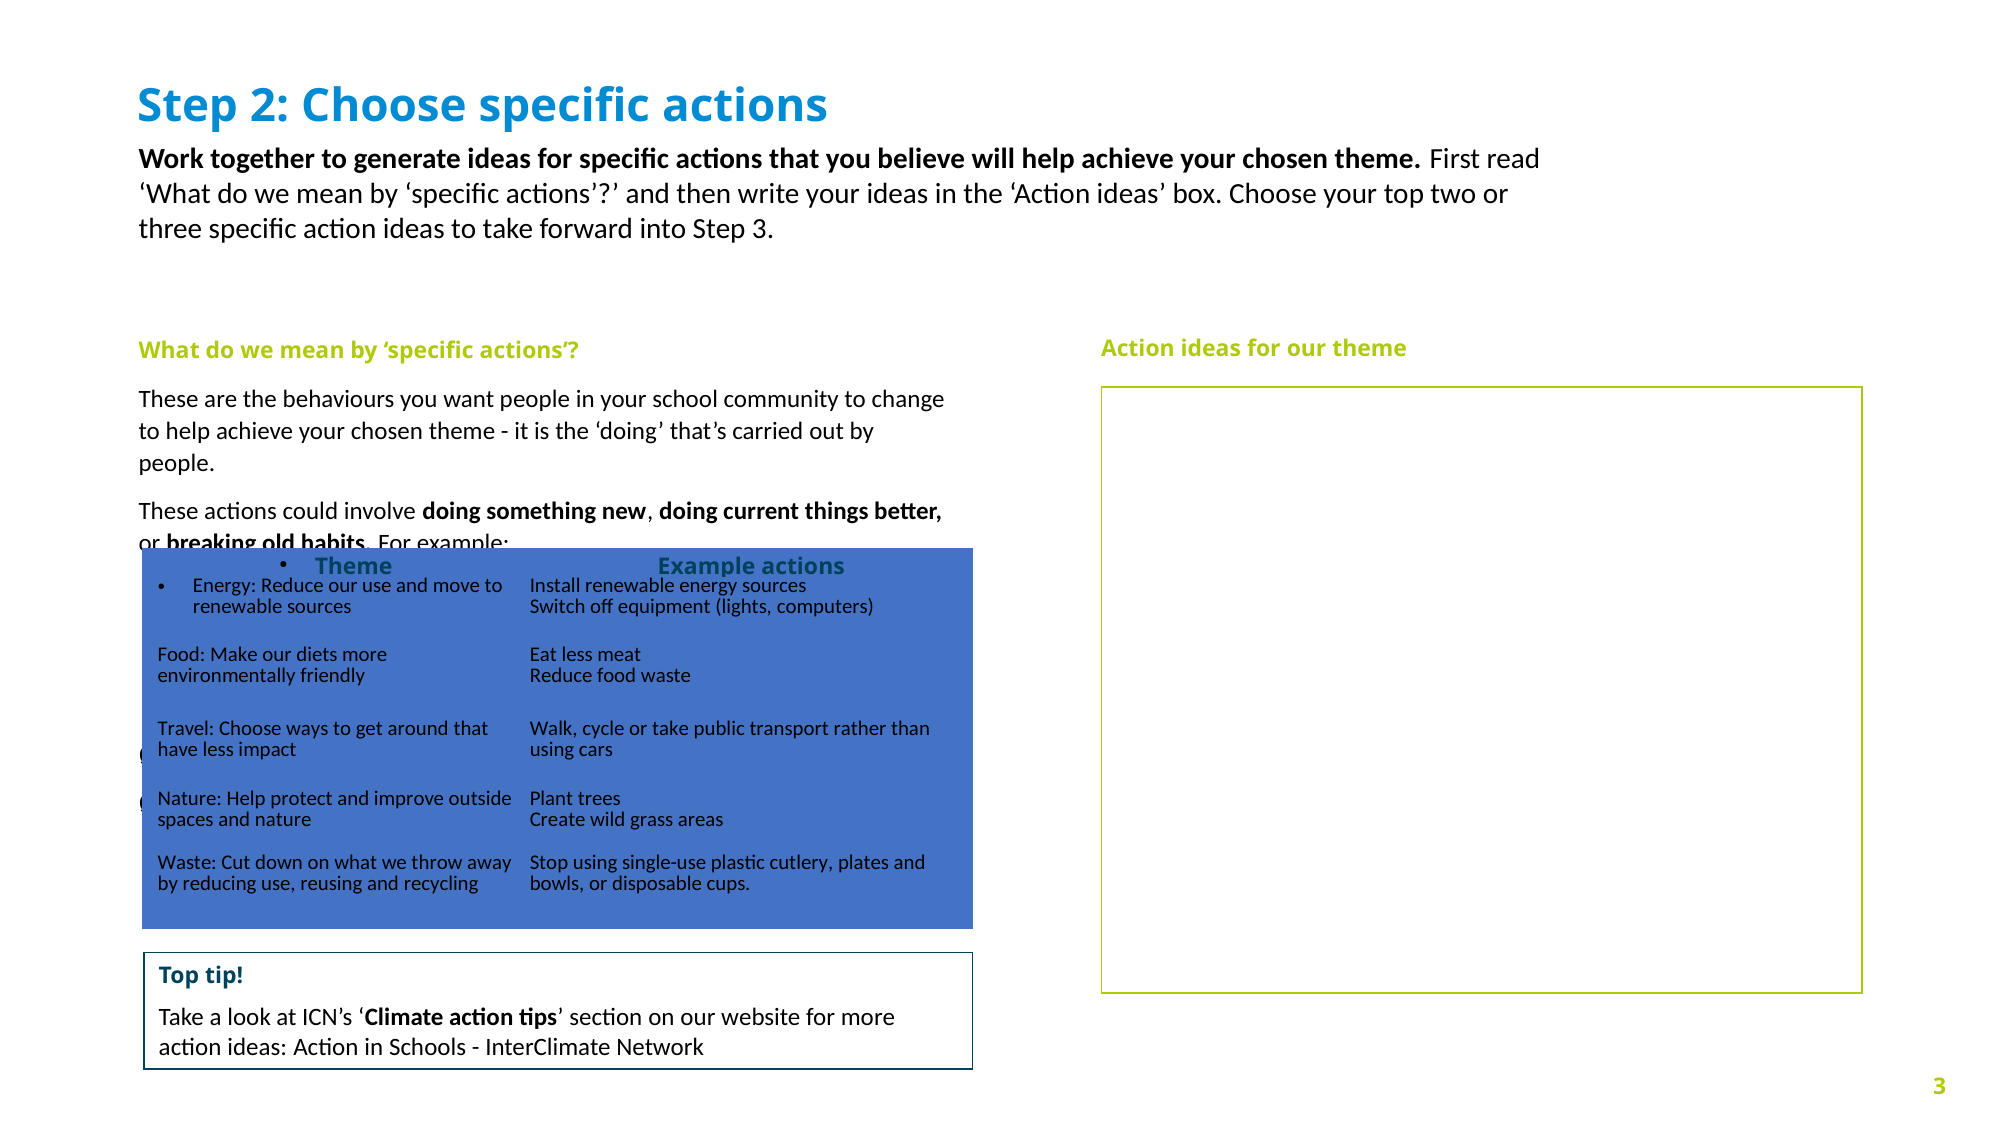

Step 2: Choose specific actions
Work together to generate ideas for specific actions that you believe will help achieve your chosen theme. First read ‘What do we mean by ‘specific actions’?’ and then write your ideas in the ‘Action ideas’ box. Choose your top two or three specific action ideas to take forward into Step 3.
Action ideas for our theme
What do we mean by ‘specific actions’?
These are the behaviours you want people in your school community to change to help achieve your chosen theme - it is the ‘doing’ that’s carried out by people.
These actions could involve doing something new, doing current things better, or breaking old habits. For example:
| Theme | Example actions |
| --- | --- |
| Energy: Reduce our use and move to renewable sources | Install renewable energy sources Switch off equipment (lights, computers) |
| Food: Make our diets more environmentally friendly | Eat less meat  Reduce food waste |
| Travel: Choose ways to get around that have less impact | Walk, cycle or take public transport rather than using cars |
| Nature: Help protect and improve outside spaces and nature | Plant trees Create wild grass areas |
| Waste: Cut down on what we throw away by reducing use, reusing and recycling | Stop using single-use plastic cutlery, plates and bowls, or disposable cups. |
Top tip!
Take a look at ICN’s ‘Climate action tips’ section on our website for more action ideas: Action in Schools - InterClimate Network
3